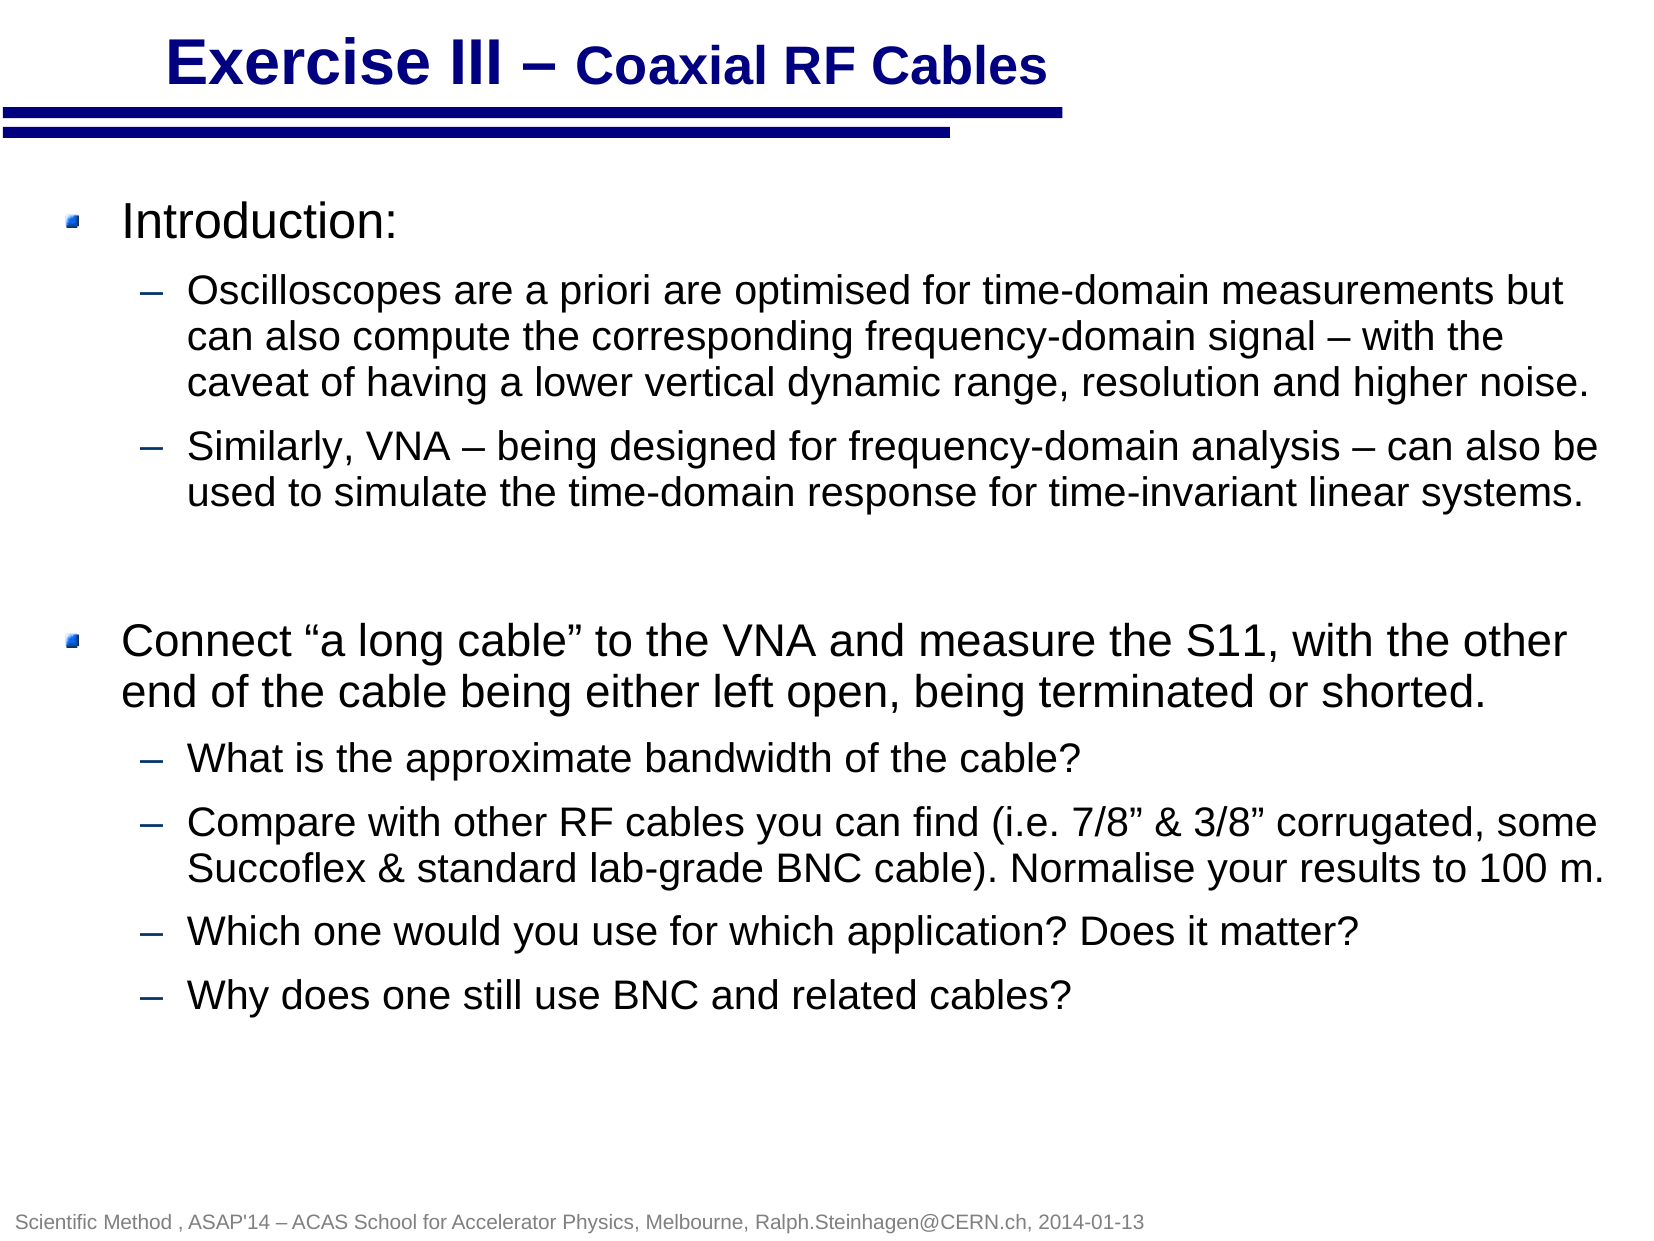

# Exercise III – Coaxial RF Cables
Introduction:
Oscilloscopes are a priori are optimised for time-domain measurements but can also compute the corresponding frequency-domain signal – with the caveat of having a lower vertical dynamic range, resolution and higher noise.
Similarly, VNA – being designed for frequency-domain analysis – can also be used to simulate the time-domain response for time-invariant linear systems.
Connect “a long cable” to the VNA and measure the S11, with the other end of the cable being either left open, being terminated or shorted.
What is the approximate bandwidth of the cable?
Compare with other RF cables you can find (i.e. 7/8” & 3/8” corrugated, some Succoflex & standard lab-grade BNC cable). Normalise your results to 100 m.
Which one would you use for which application? Does it matter?
Why does one still use BNC and related cables?